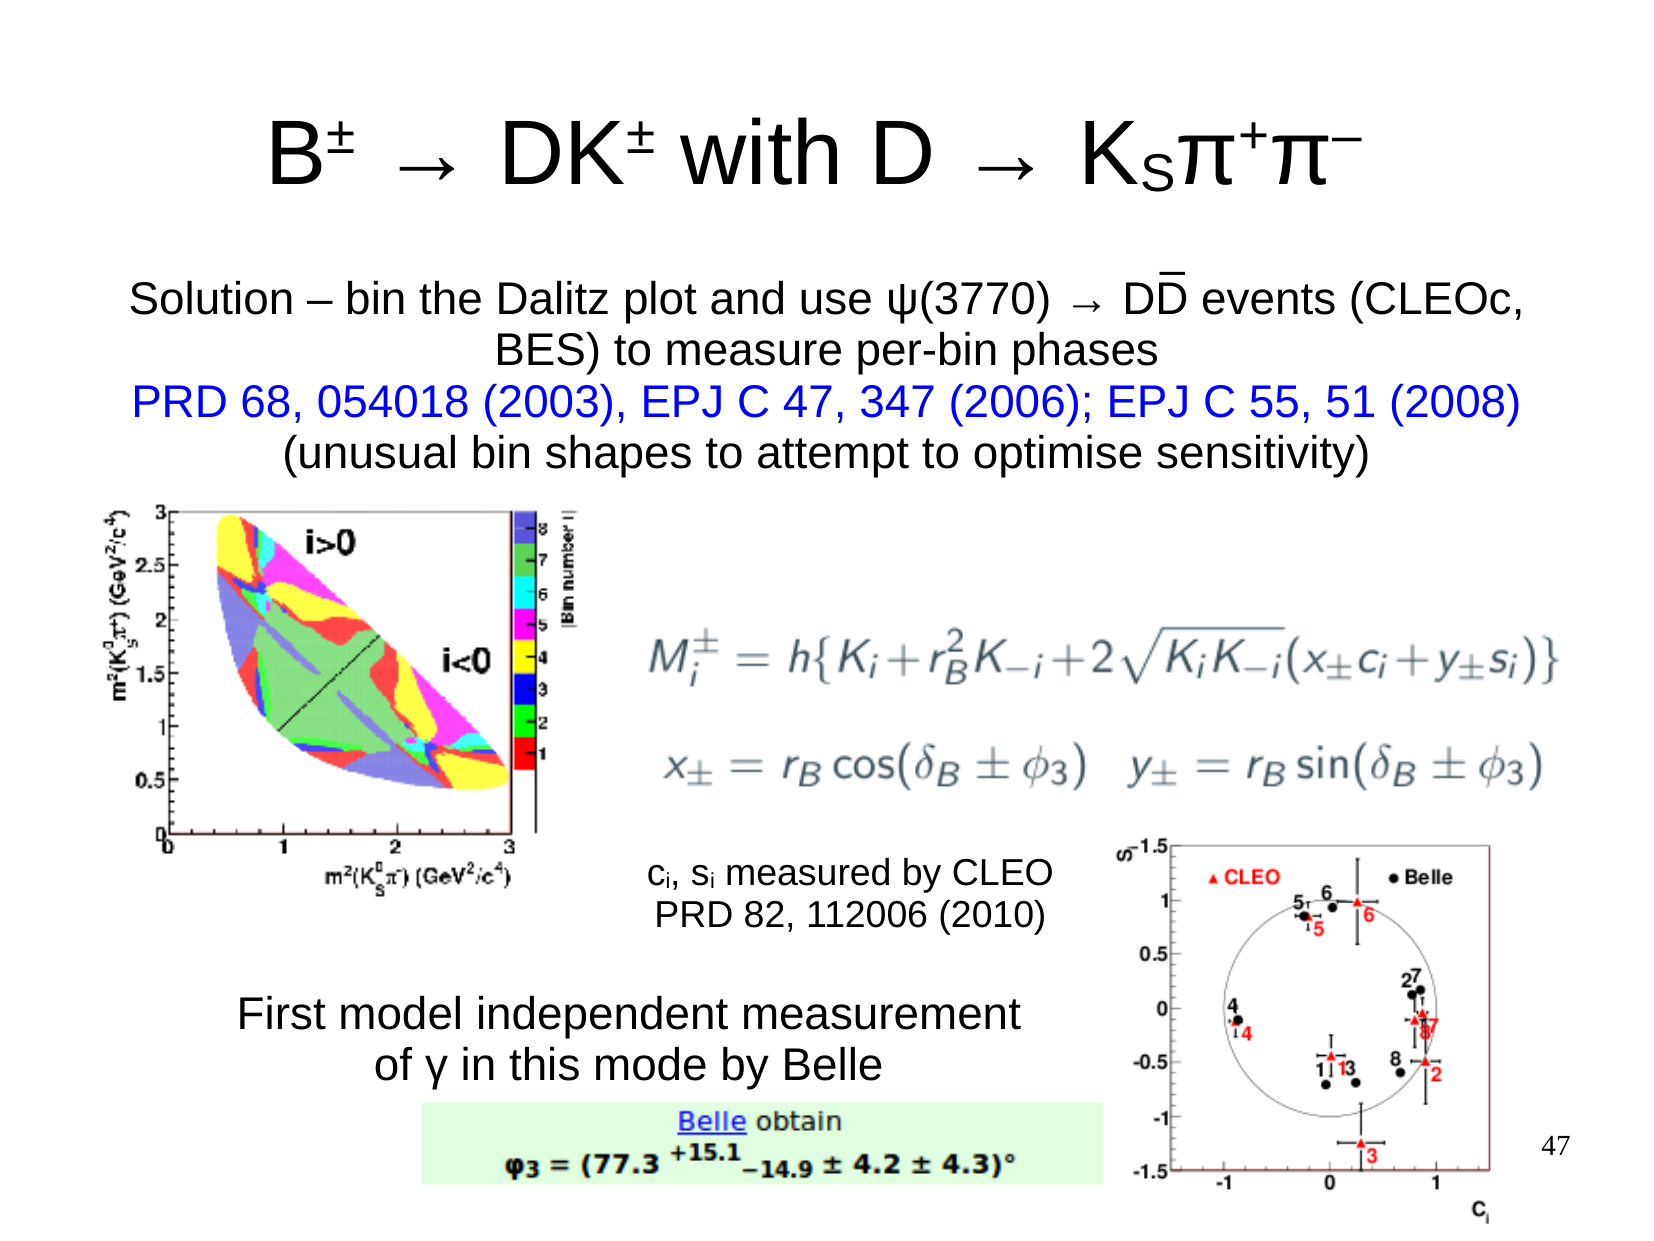

# B± → DK± with D → KSπ+π–
–
Solution – bin the Dalitz plot and use ψ(3770) → DD events (CLEOc, BES) to measure per-bin phases
PRD 68, 054018 (2003), EPJ C 47, 347 (2006); EPJ C 55, 51 (2008)
(unusual bin shapes to attempt to optimise sensitivity)
ci, si measured by CLEO
PRD 82, 112006 (2010)
First model independent measurement of γ in this mode by Belle
47